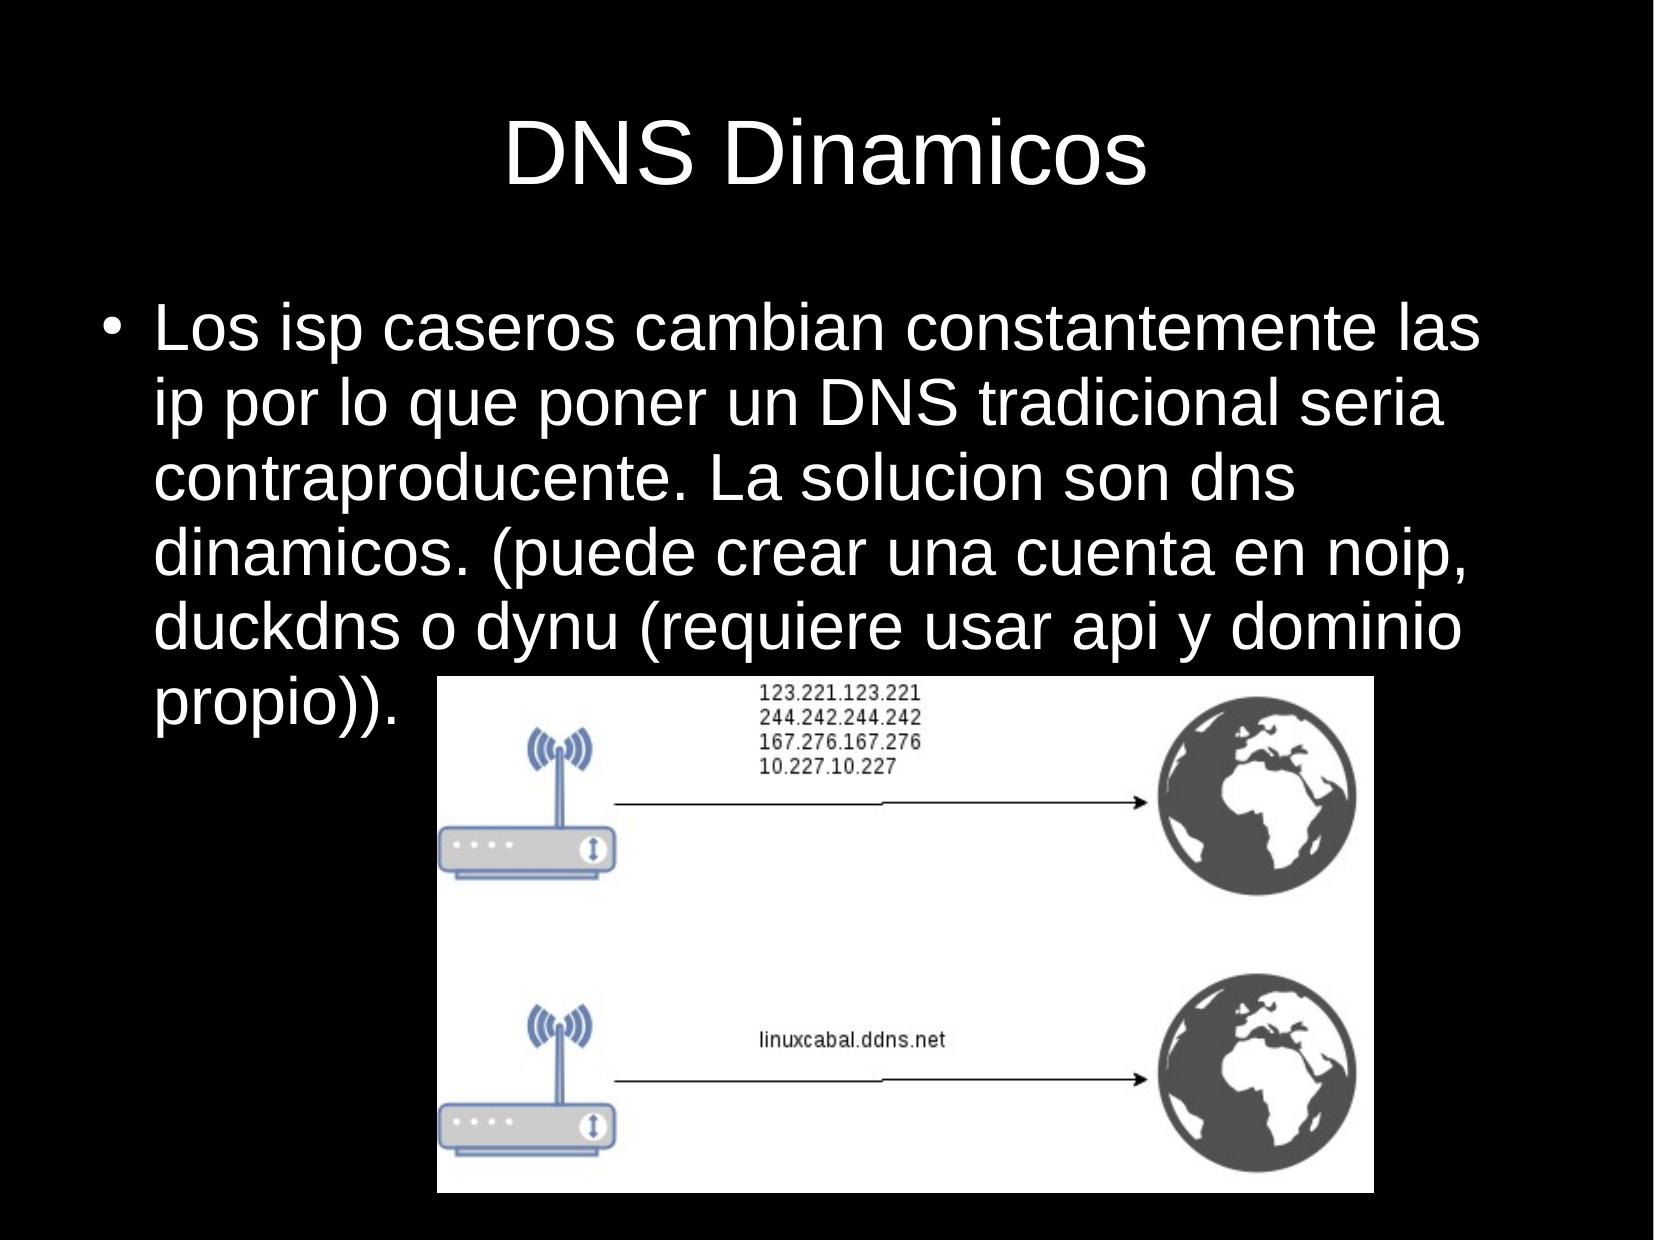

# DNS Dinamicos
Los isp caseros cambian constantemente las ip por lo que poner un DNS tradicional seria contraproducente. La solucion son dns dinamicos. (puede crear una cuenta en noip, duckdns o dynu (requiere usar api y dominio propio)).